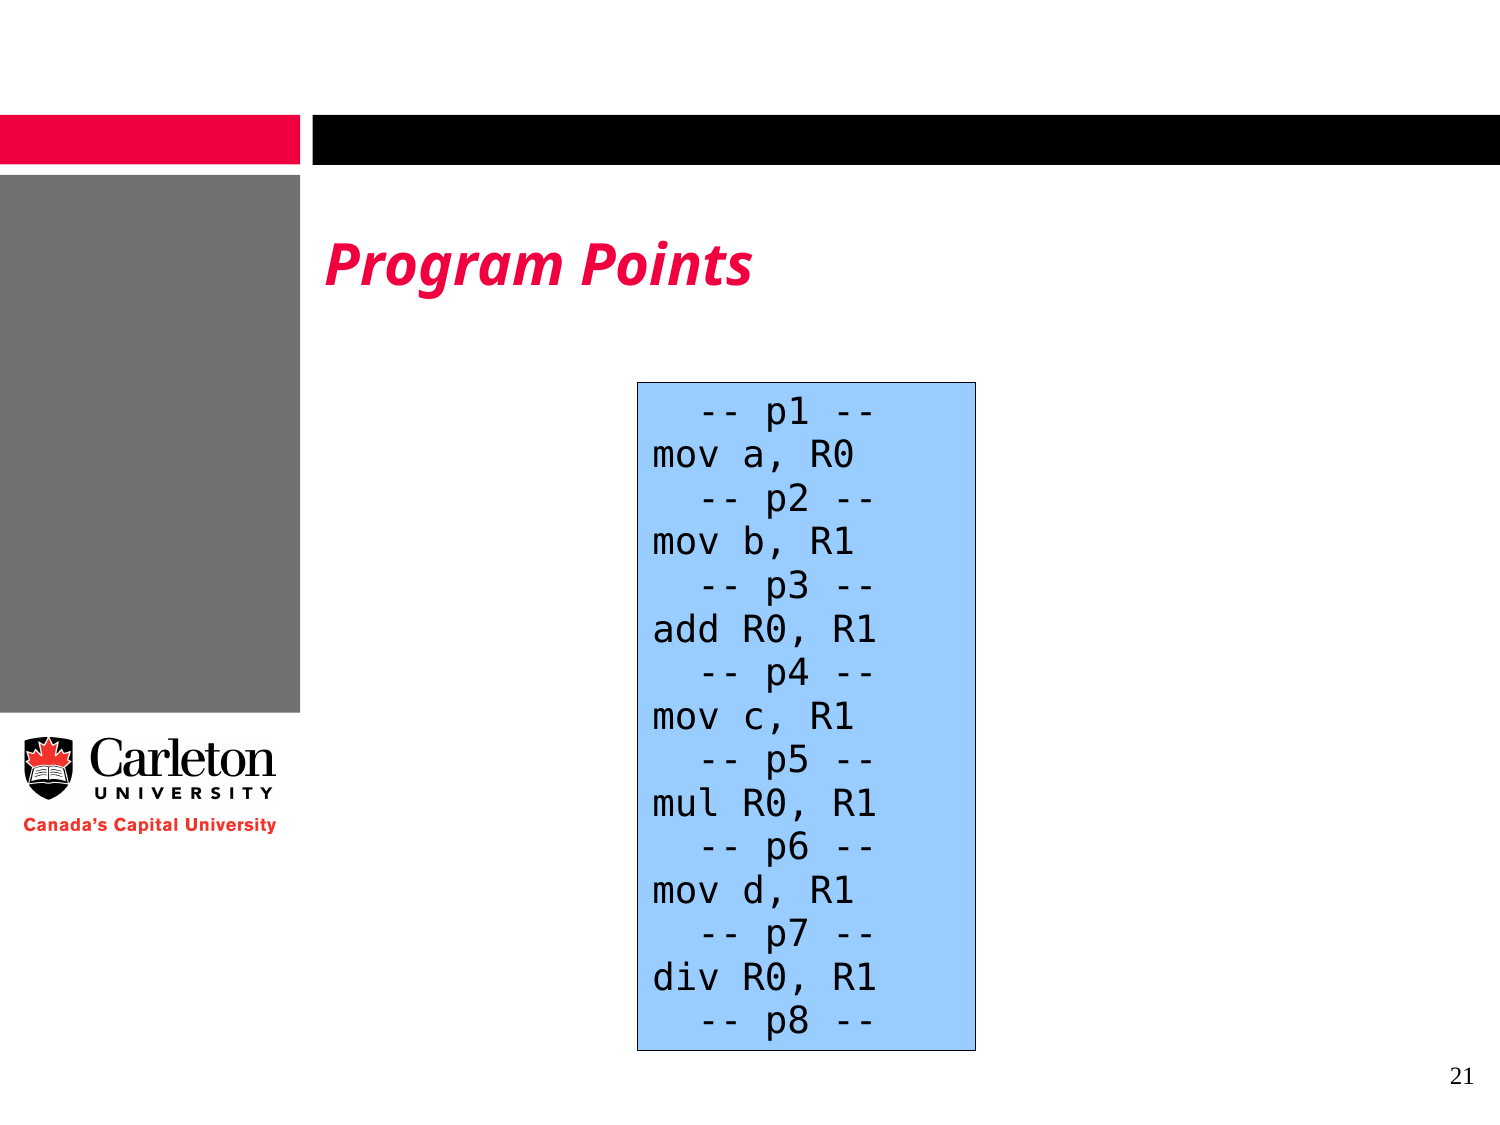

# Program Points
 -- p1 --
mov a, R0
 -- p2 --
mov b, R1
 -- p3 --
add R0, R1
 -- p4 --
mov c, R1
 -- p5 --
mul R0, R1
 -- p6 --
mov d, R1
 -- p7 --
div R0, R1
 -- p8 --
21